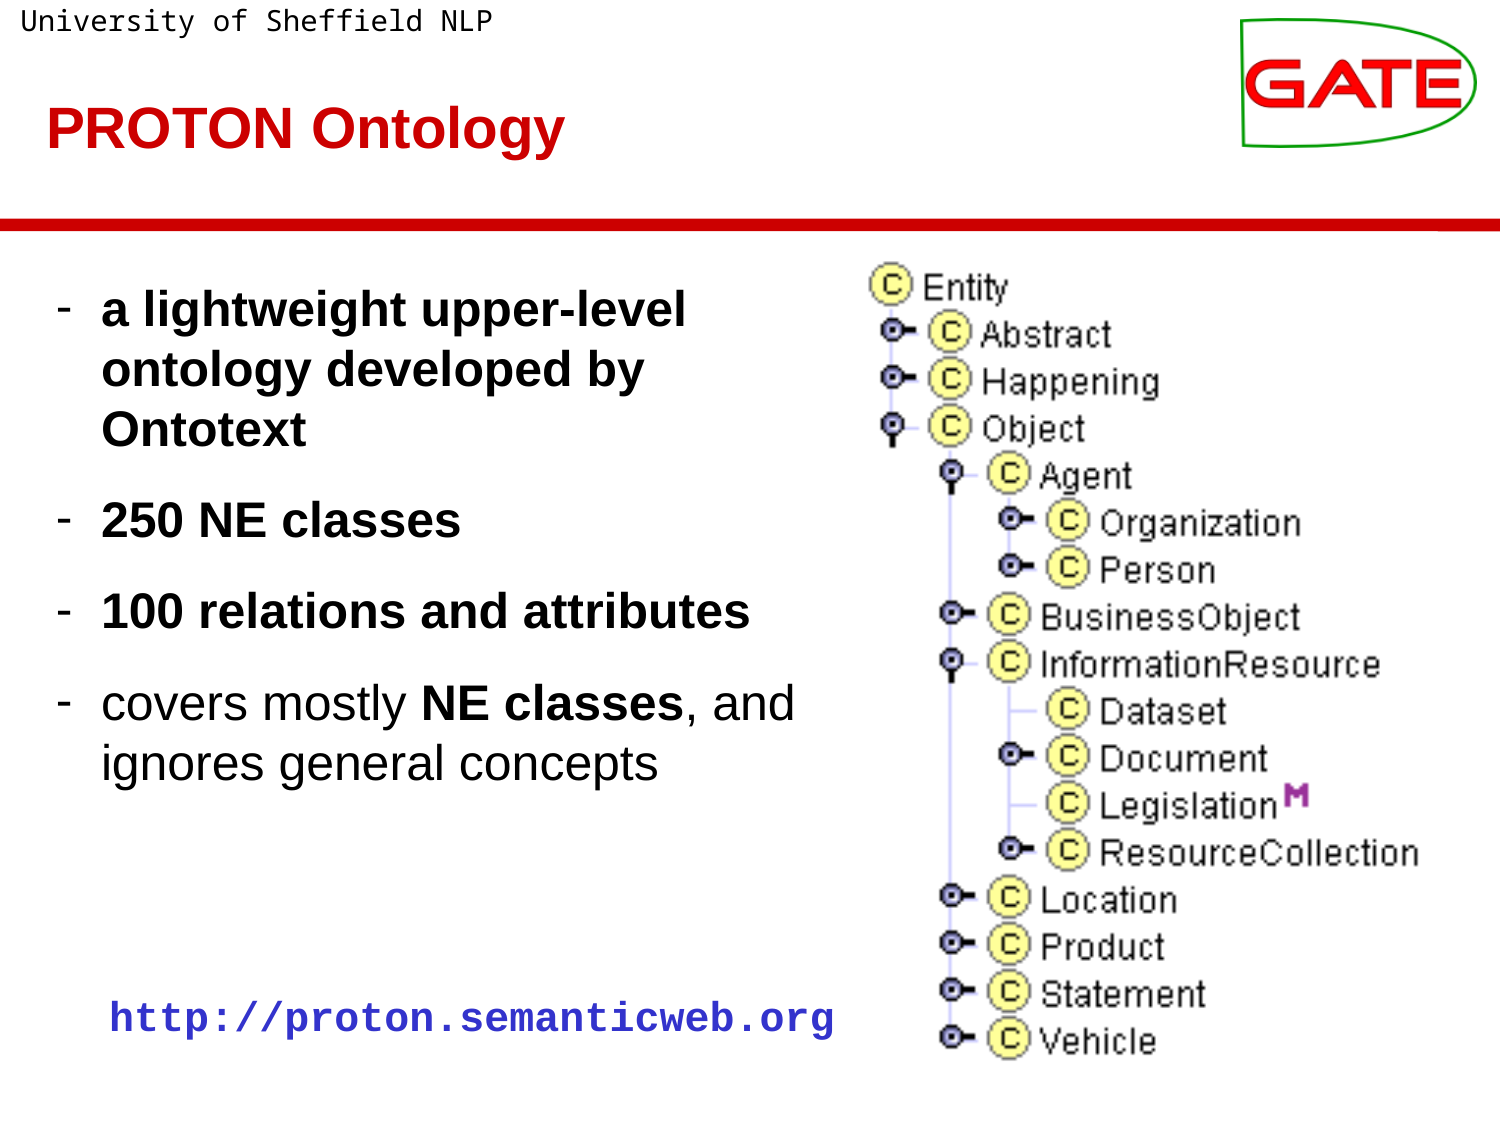

# PROTON Ontology
a lightweight upper-level ontology developed by Ontotext
250 NE classes
100 relations and attributes
covers mostly NE classes, and ignores general concepts
http://proton.semanticweb.org